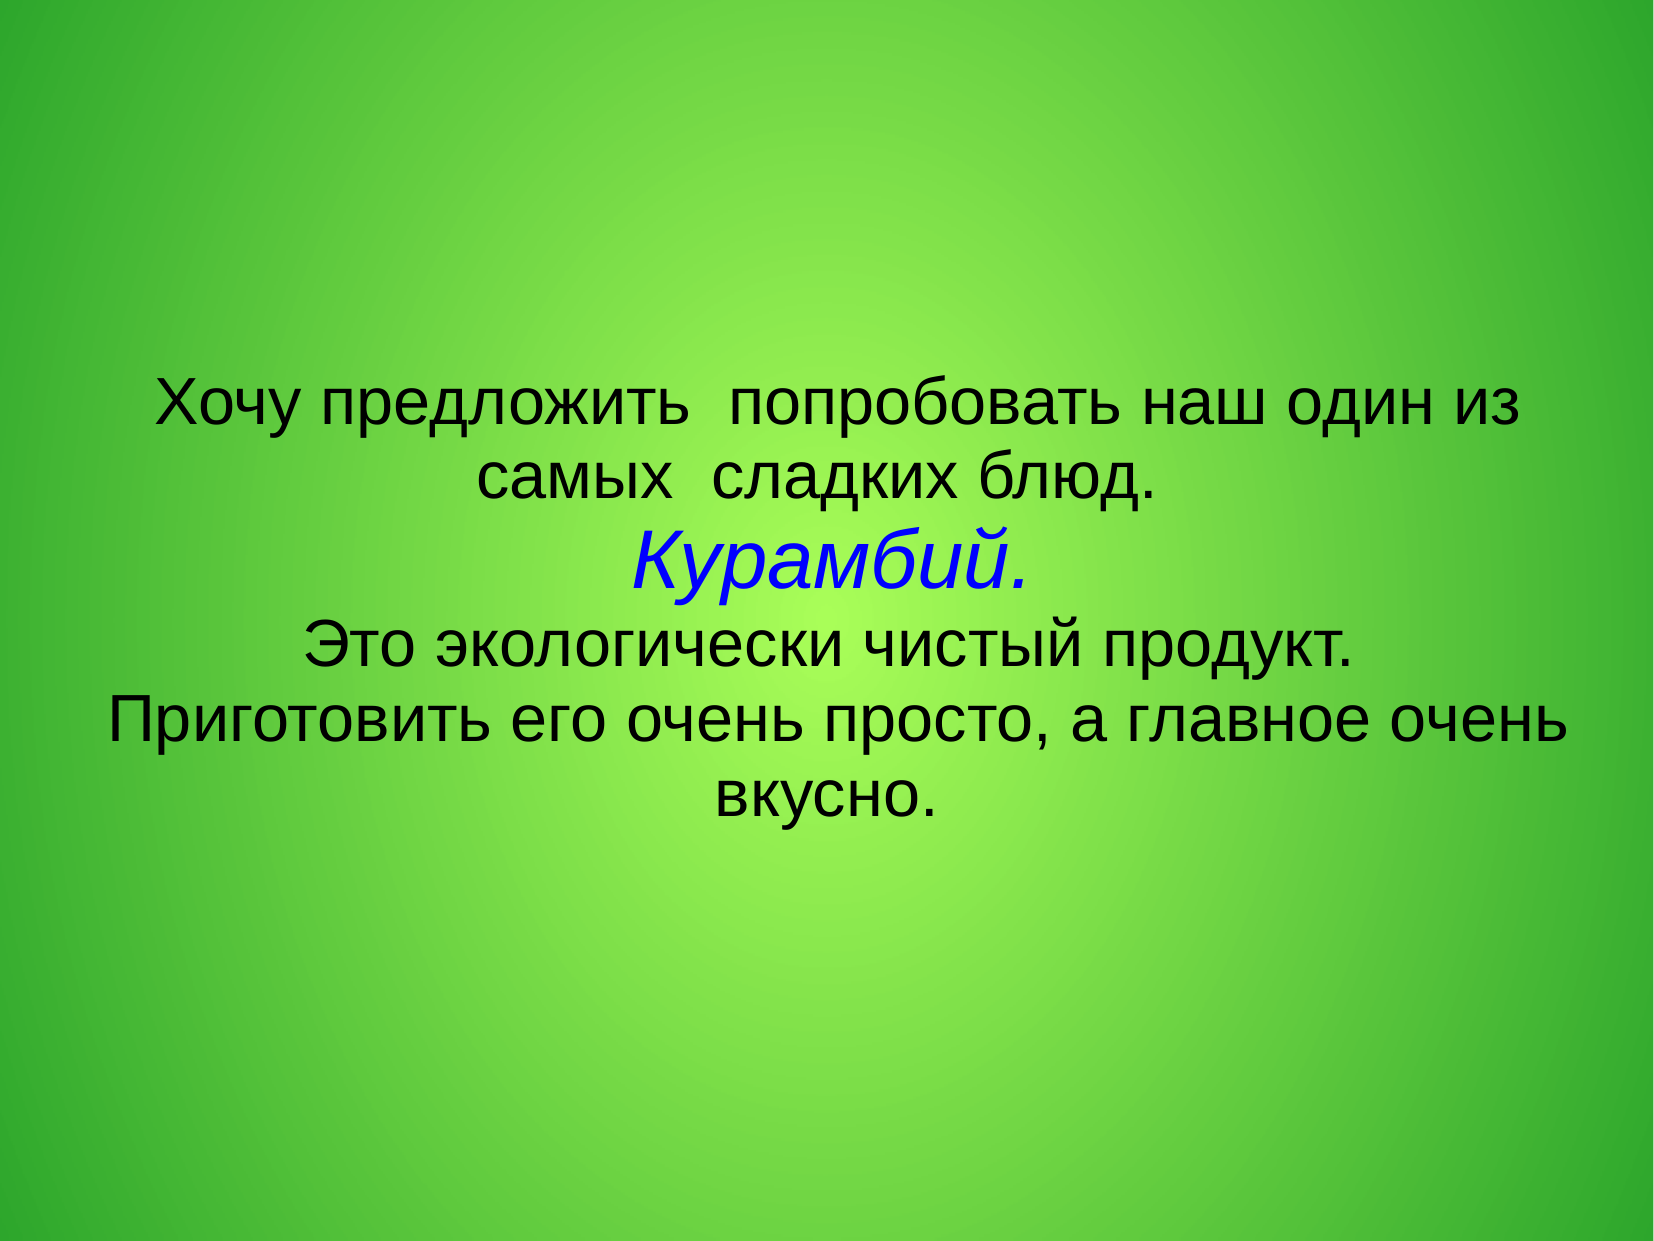

# Хочу предложить попробовать наш один из самых сладких блюд.
Курамбий.
Это экологически чистый продукт.
Приготовить его очень просто, а главное очень вкусно.